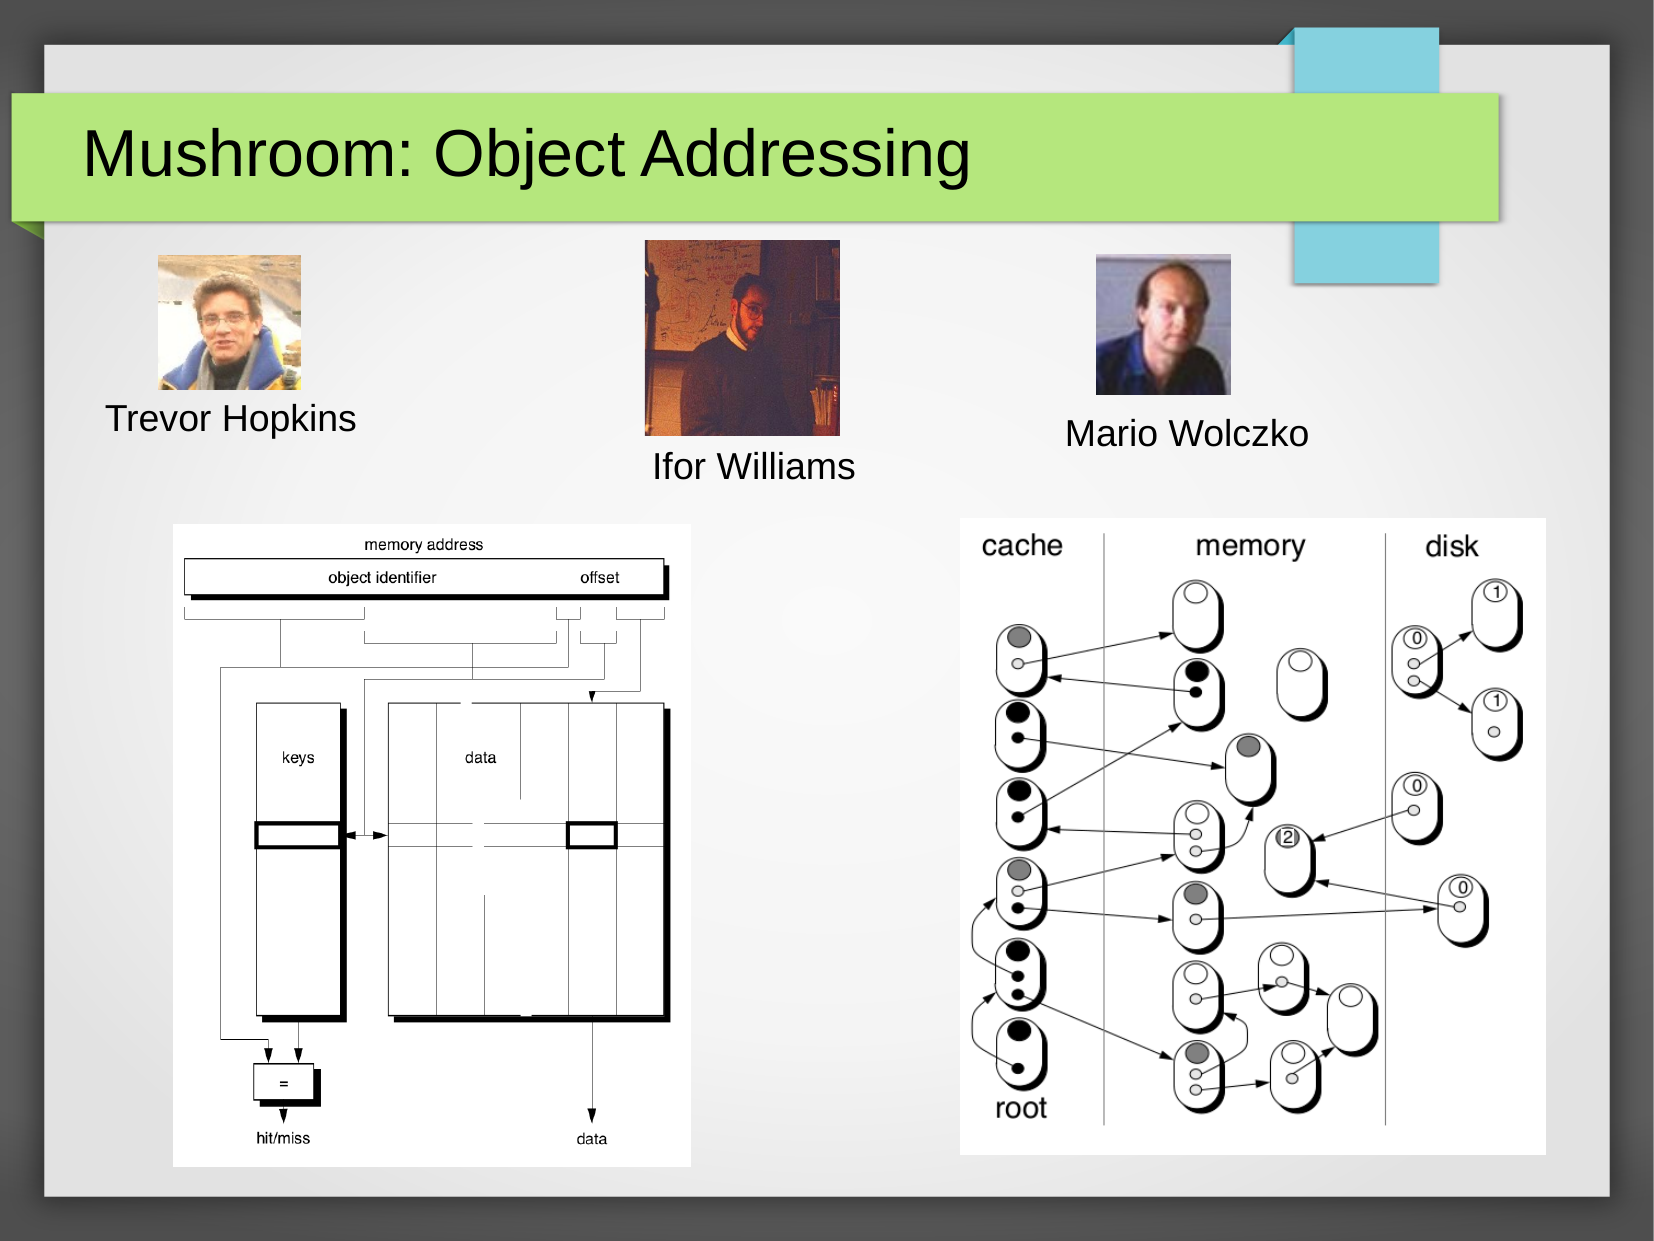

# Mushroom: Object Addressing
Trevor Hopkins
Mario Wolczko
Ifor Williams